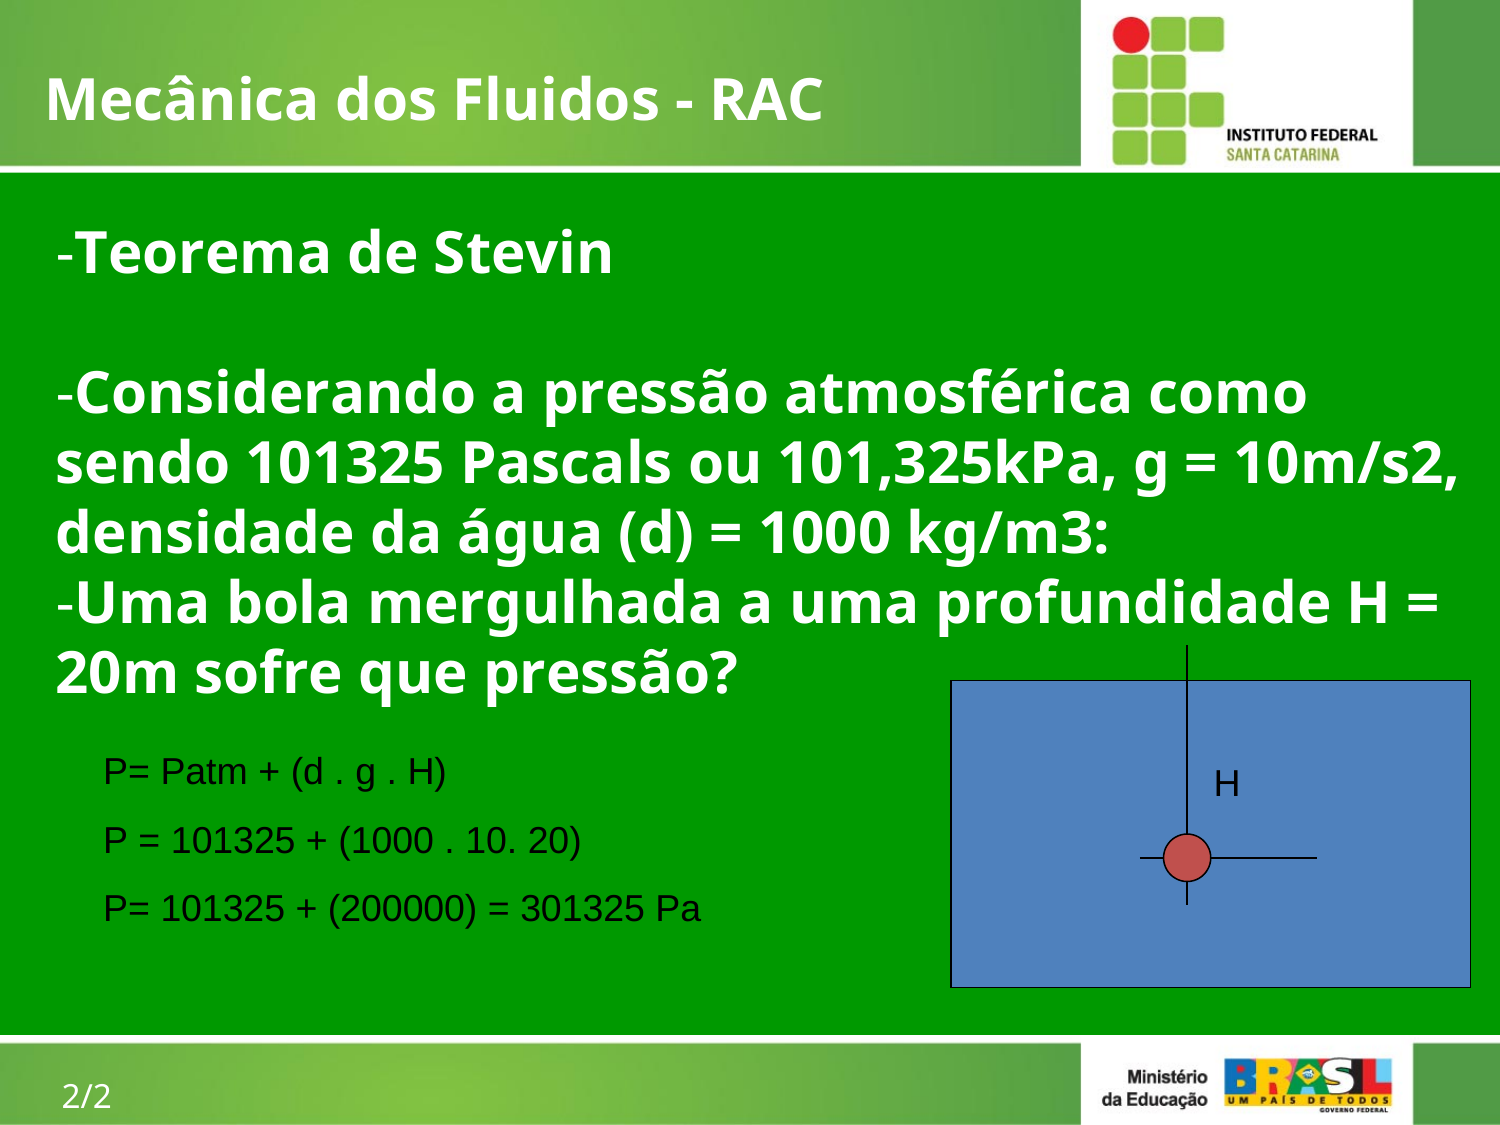

Mecânica dos Fluidos - RAC
Teorema de Stevin
Considerando a pressão atmosférica como sendo 101325 Pascals ou 101,325kPa, g = 10m/s2, densidade da água (d) = 1000 kg/m3:
Uma bola mergulhada a uma profundidade H = 20m sofre que pressão?
P= Patm + (d . g . H)
P = 101325 + (1000 . 10. 20)
P= 101325 + (200000) = 301325 Pa
H
2/2